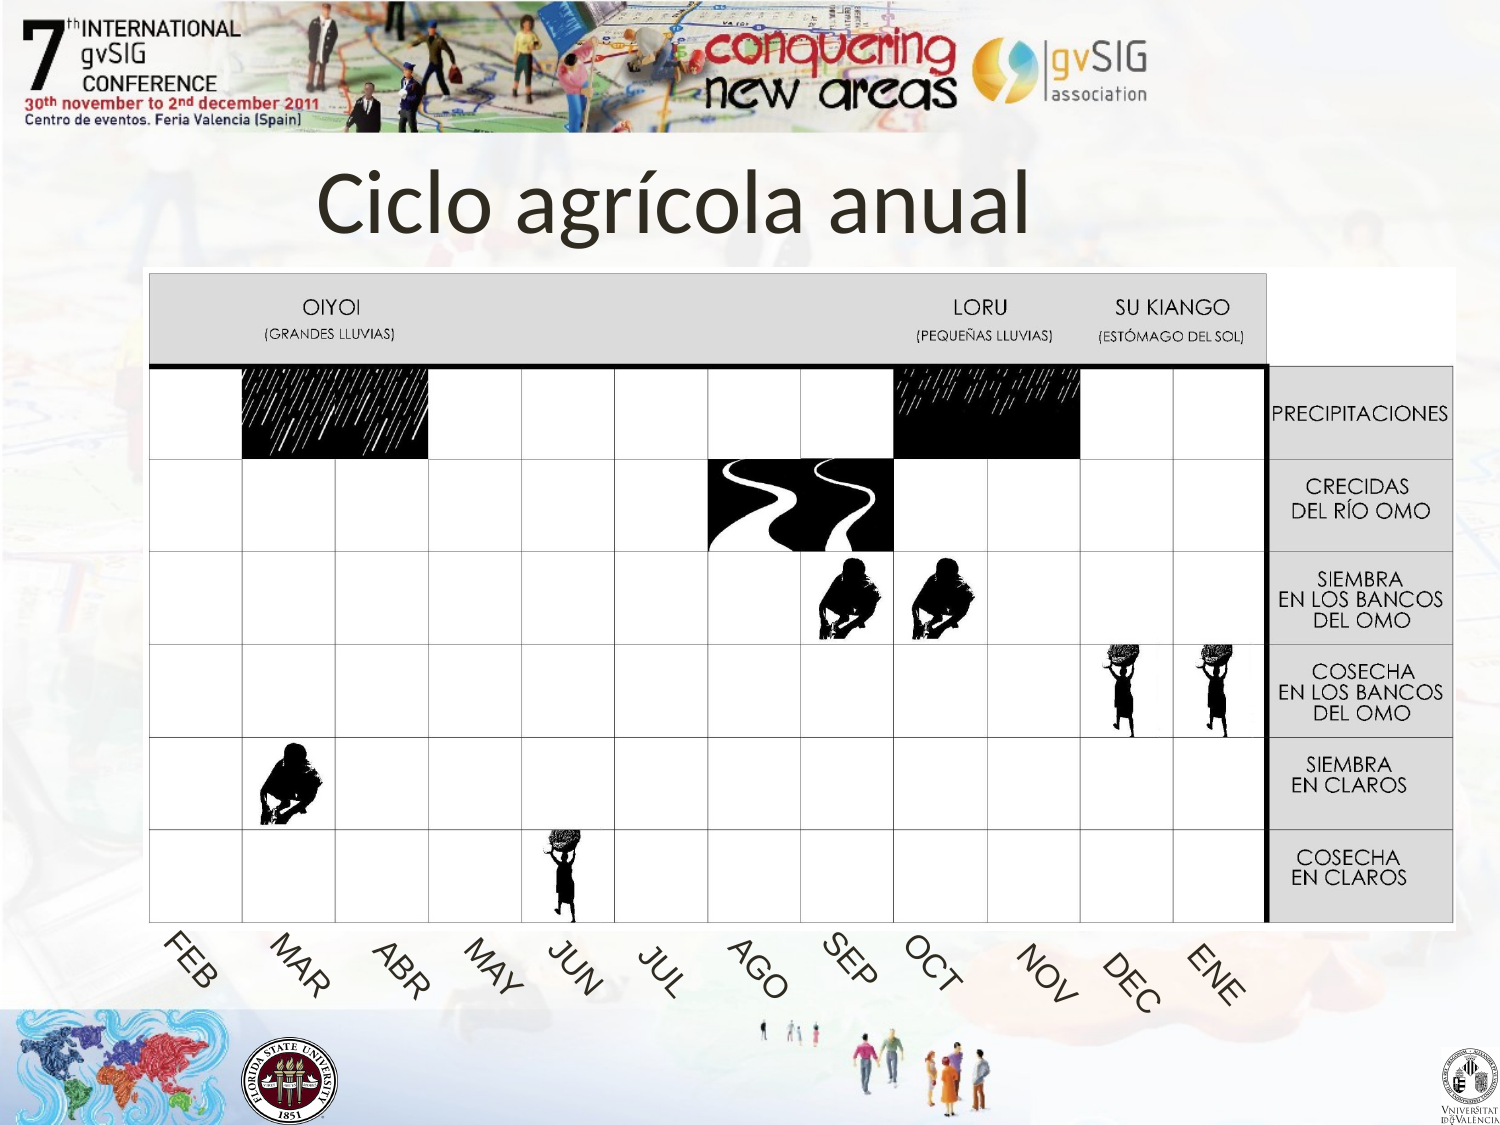

# Ciclo agrícola anual
FEB
MAY
JUN
MAR
ABR
SEP
JUL
OCT
AGO
NOV
ENE
DEC